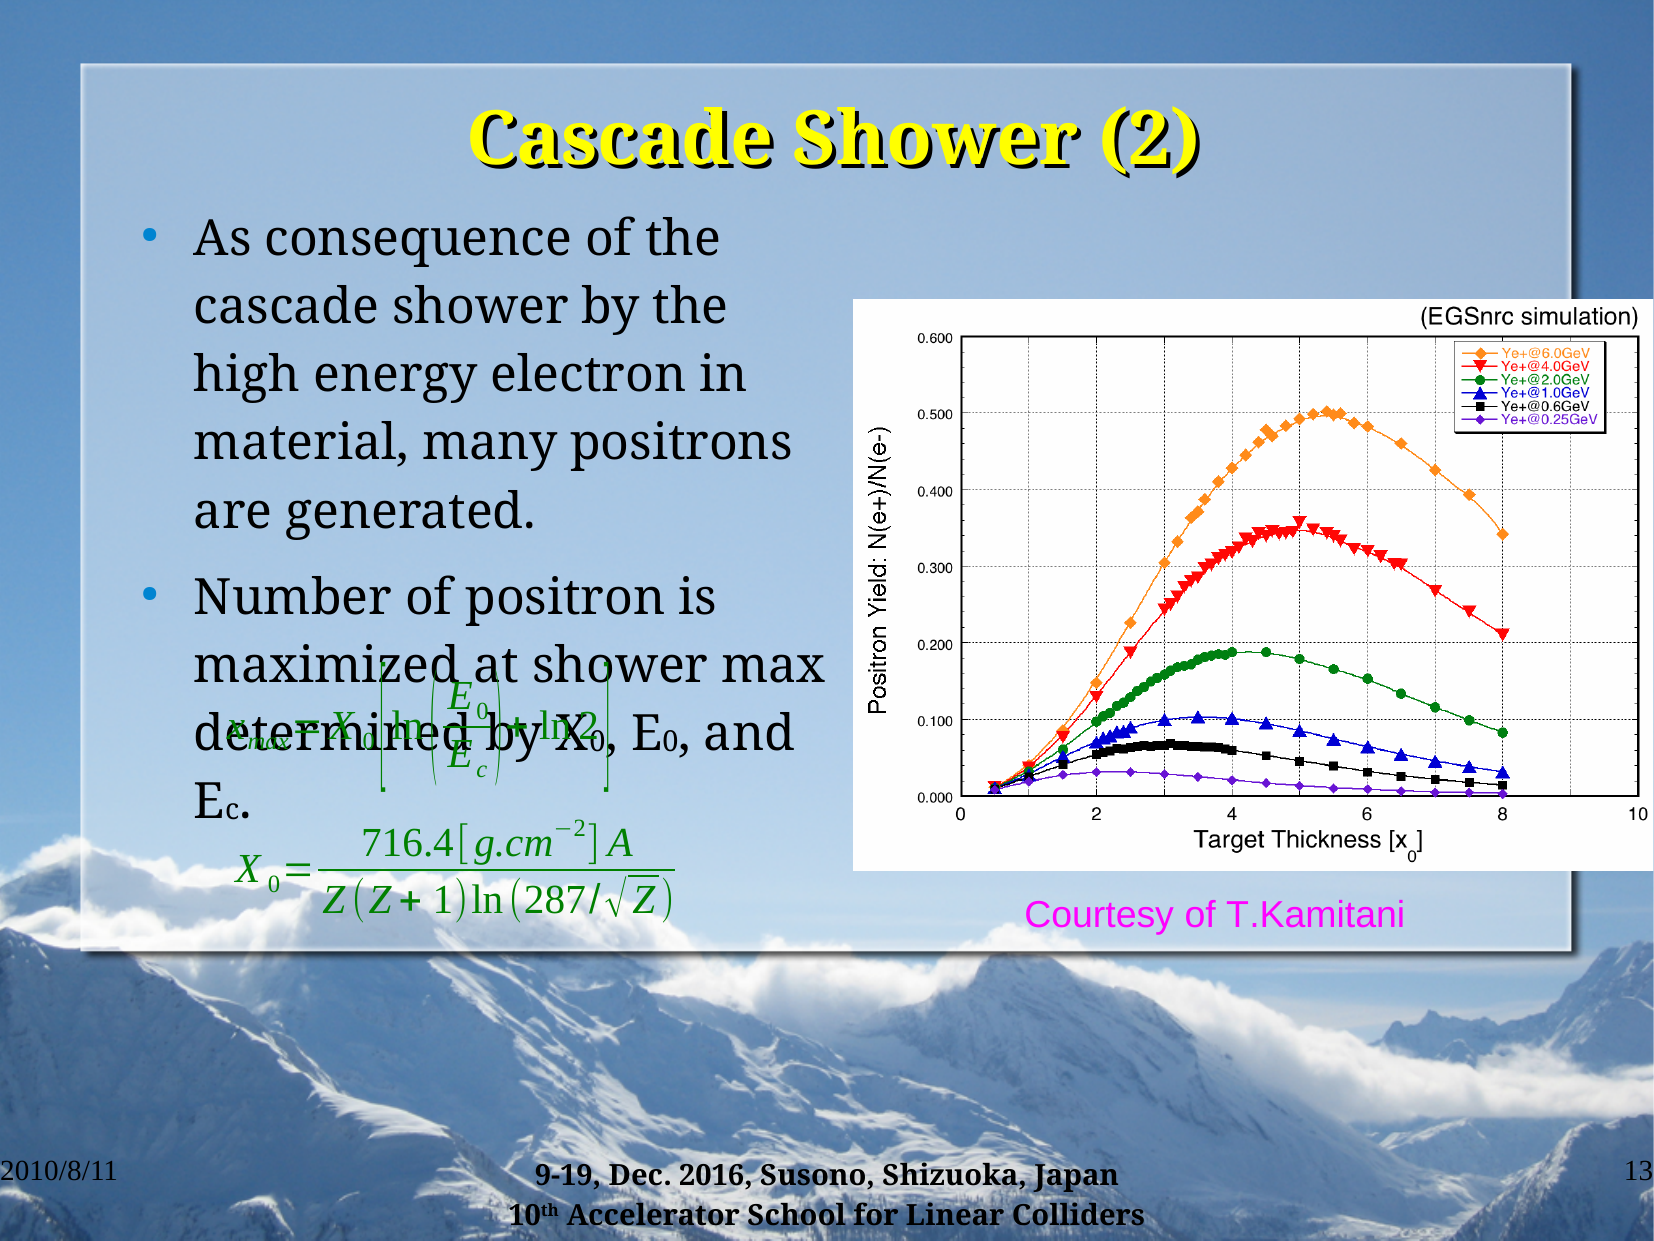

# Cascade Shower (2)
As consequence of the cascade shower by the high energy electron in material, many positrons are generated.
Number of positron is maximized at shower max determined by X0, E0, and Ec.
Courtesy of T.Kamitani
2010/8/11
13